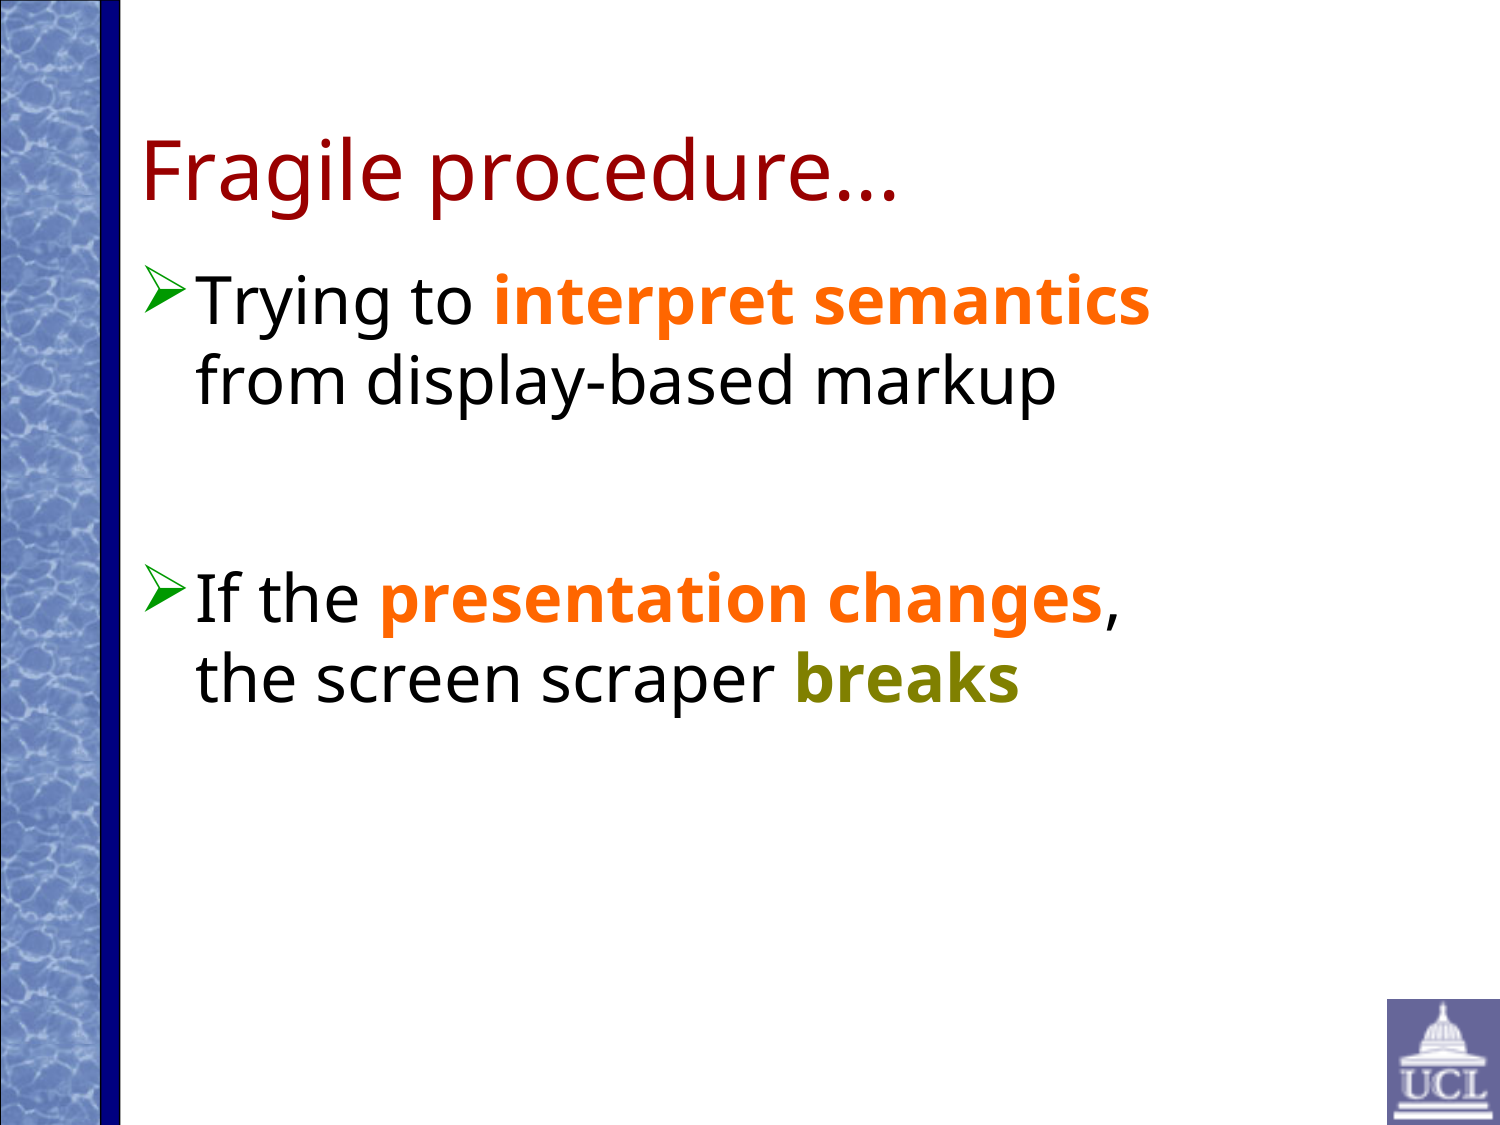

# Fragile procedure...
Trying to interpret semantics
from display-based markup
If the presentation changes,
the screen scraper breaks